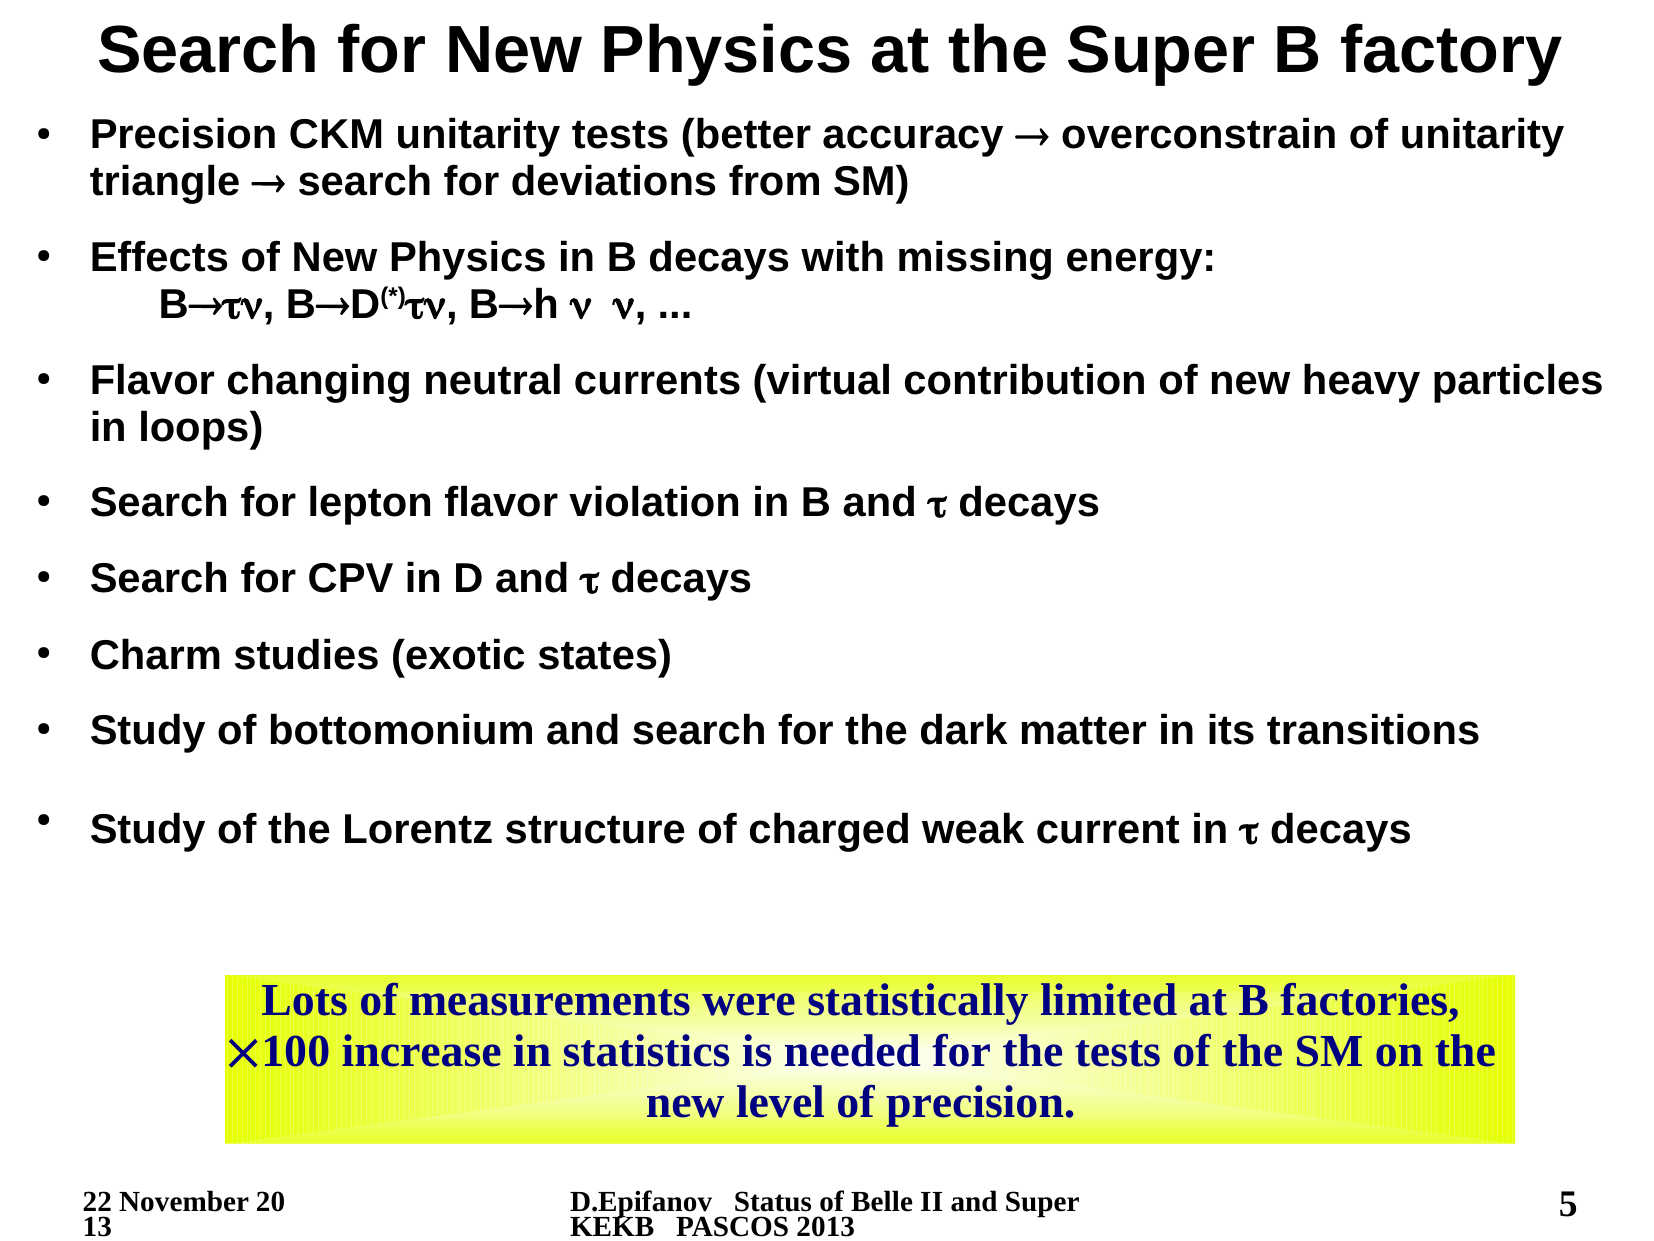

# Search for New Physics at the Super B factory
Precision CKM unitarity tests (better accuracy  overconstrain of unitarity triangle  search for deviations from SM)
Effects of New Physics in B decays with missing energy: B, BD(*), Bh  , ...
Flavor changing neutral currents (virtual contribution of new heavy particles in loops)
Search for lepton flavor violation in B and  decays
Search for CPV in D and  decays
Charm studies (exotic states)
Study of bottomonium and search for the dark matter in its transitions
Study of the Lorentz structure of charged weak current in  decays
Lots of measurements were statistically limited at B factories, 100 increase in statistics is needed for the tests of the SM on the new level of precision.
5
22 November 2013
D.Epifanov Status of Belle II and SuperKEKB PASCOS 2013